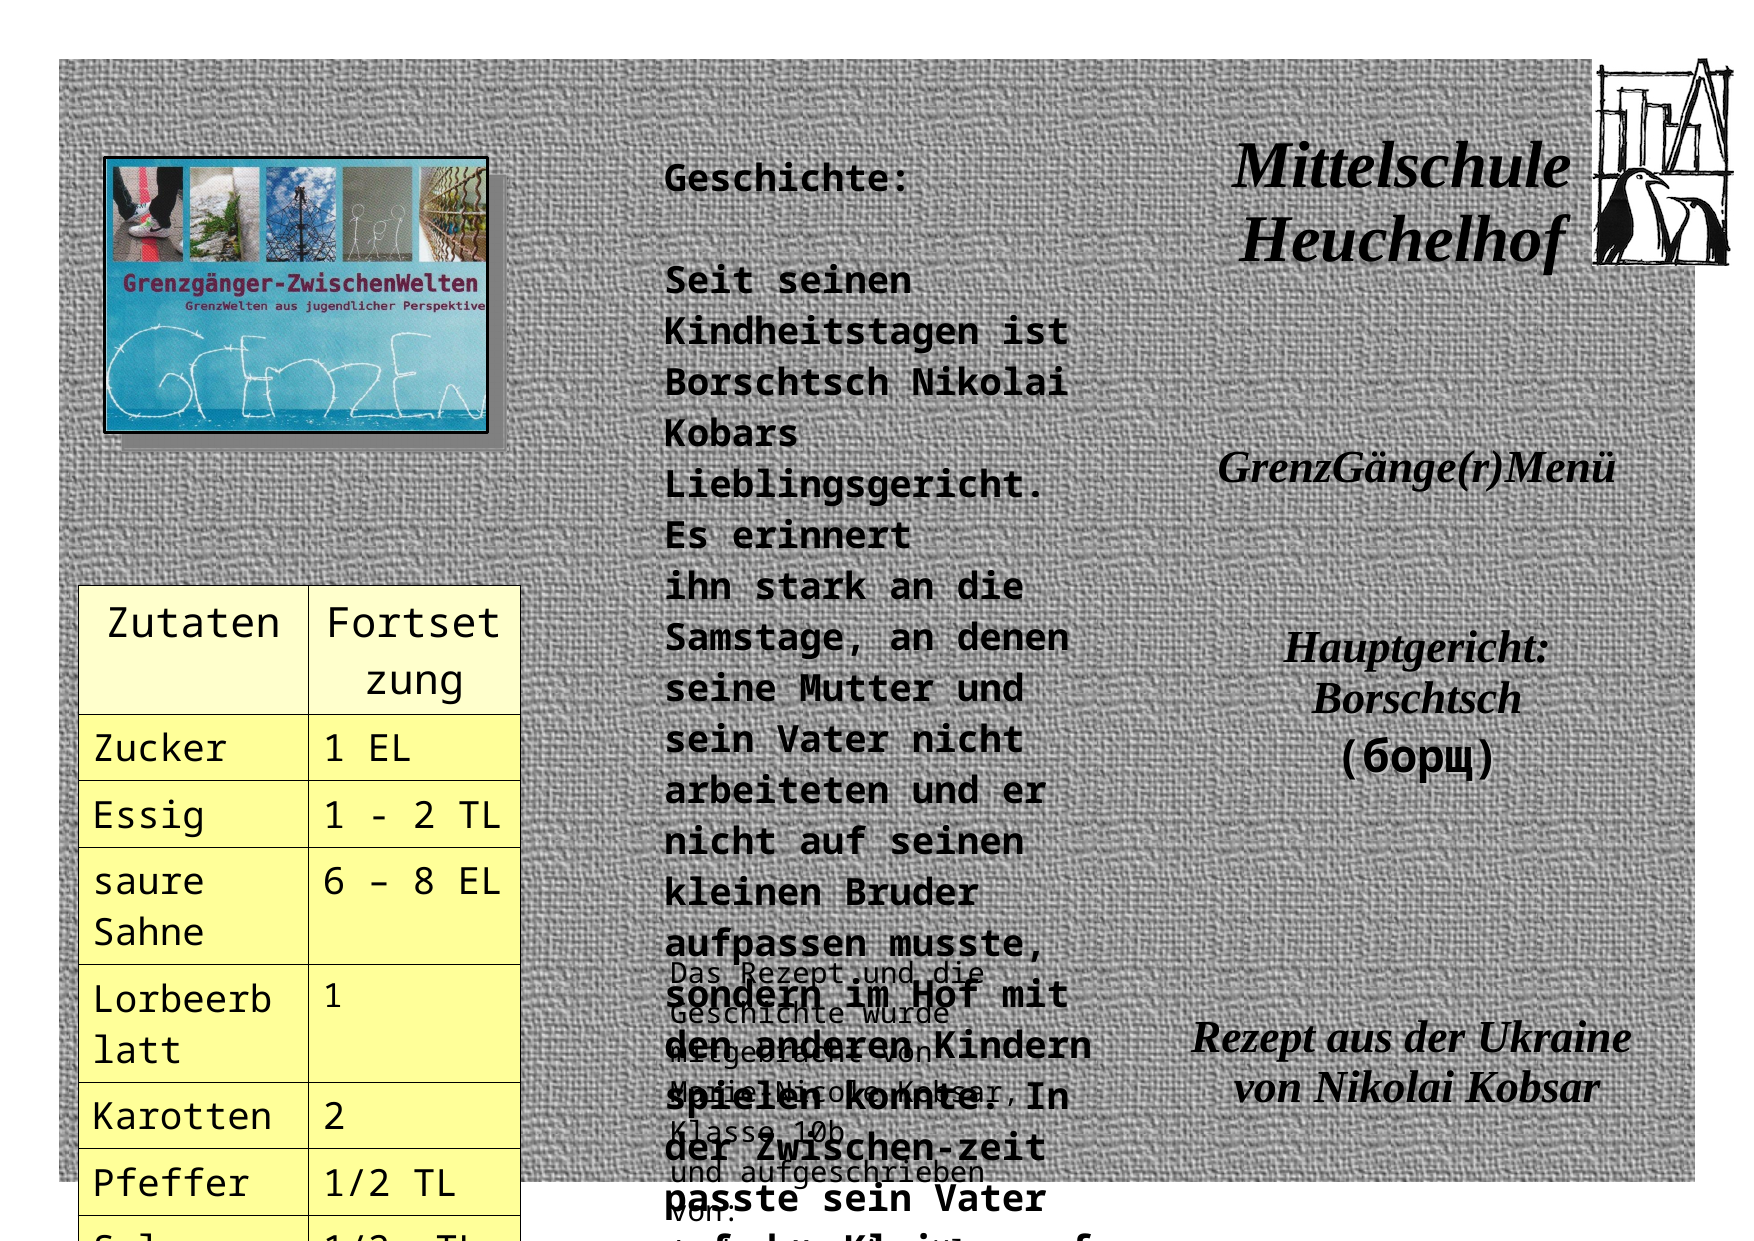

# Mittelschule Heuchelhof
Geschichte:
Seit seinen Kindheitstagen ist Borschtsch Nikolai Kobars Lieblingsgericht. Es erinnert
ihn stark an die Samstage, an denen seine Mutter und sein Vater nicht arbeiteten und er nicht auf seinen kleinen Bruder aufpassen musste, sondern im Hof mit den anderen Kindern
spielen konnte. In der Zwischen-zeit passte sein Vater auf den Kleinen auf und seine Mutter kochte Borschtsch. So verbindet sich eine angenehme Kindheits-erinnerung mit diesem Gericht.
GrenzGänge(r)Menü
| Zutaten | Fortsetzung |
| --- | --- |
| Zucker | 1 EL |
| Essig | 1 - 2 TL |
| saure Sahne | 6 – 8 EL |
| Lorbeerblatt | 1 |
| Karotten | 2 |
| Pfeffer | 1/2 TL |
| Salz | 1/2 TL |
Hauptgericht:
Borschtsch
(борщ)
Das Rezept und die Geschichte wurde mitgebracht von
Marie-Nicole Kobsar, Klasse 10b
und aufgeschrieben von:
Arthur Mastio, Klasse 10a
Rezept aus der Ukraine
von Nikolai Kobsar